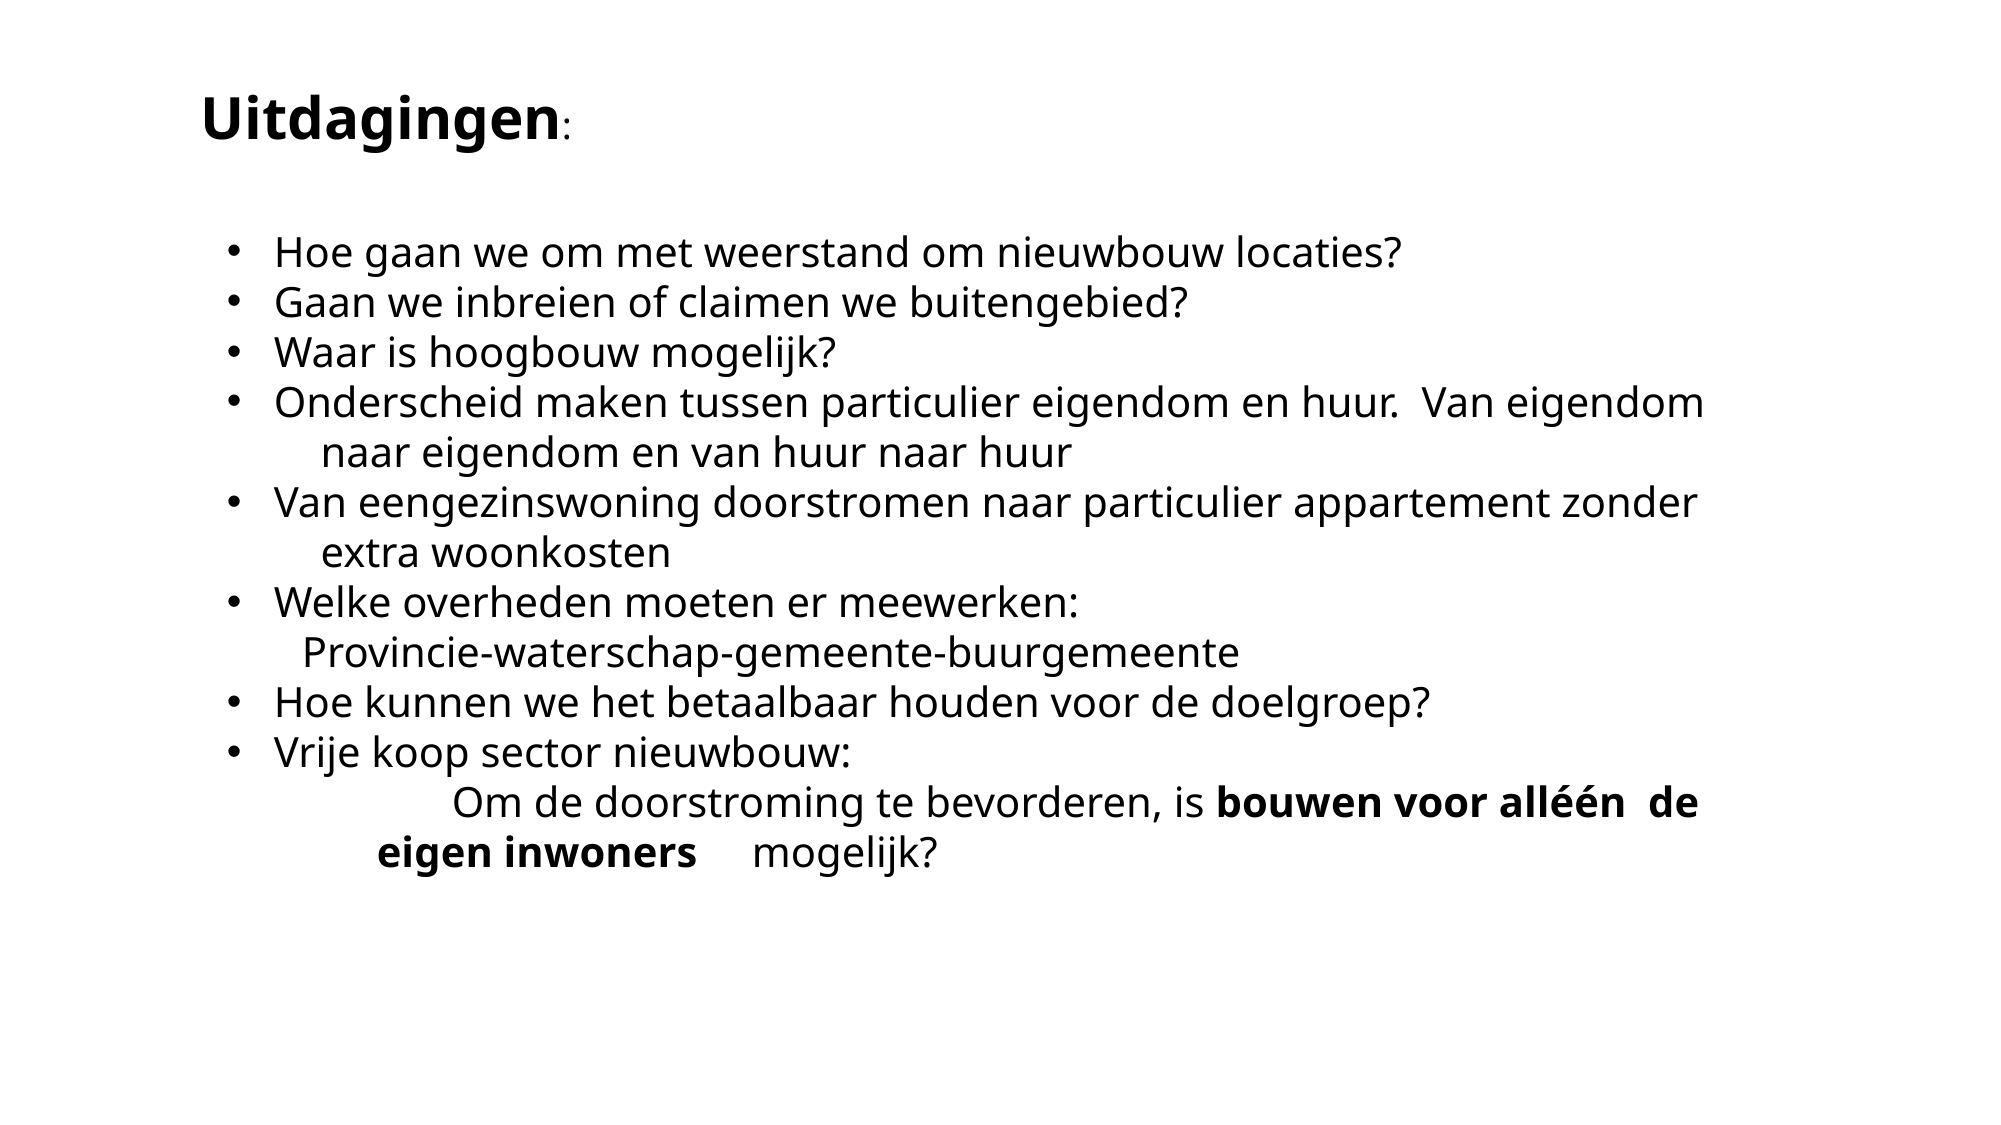

Uitdagingen:
Hoe gaan we om met weerstand om nieuwbouw locaties?
Gaan we inbreien of claimen we buitengebied?
Waar is hoogbouw mogelijk?
Onderscheid maken tussen particulier eigendom en huur. Van eigendom naar eigendom en van huur naar huur
Van eengezinswoning doorstromen naar particulier appartement zonder extra woonkosten
Welke overheden moeten er meewerken:
	Provincie-waterschap-gemeente-buurgemeente
Hoe kunnen we het betaalbaar houden voor de doelgroep?
Vrije koop sector nieuwbouw:
	Om de doorstroming te bevorderen, is bouwen voor alléén de eigen inwoners 	mogelijk?